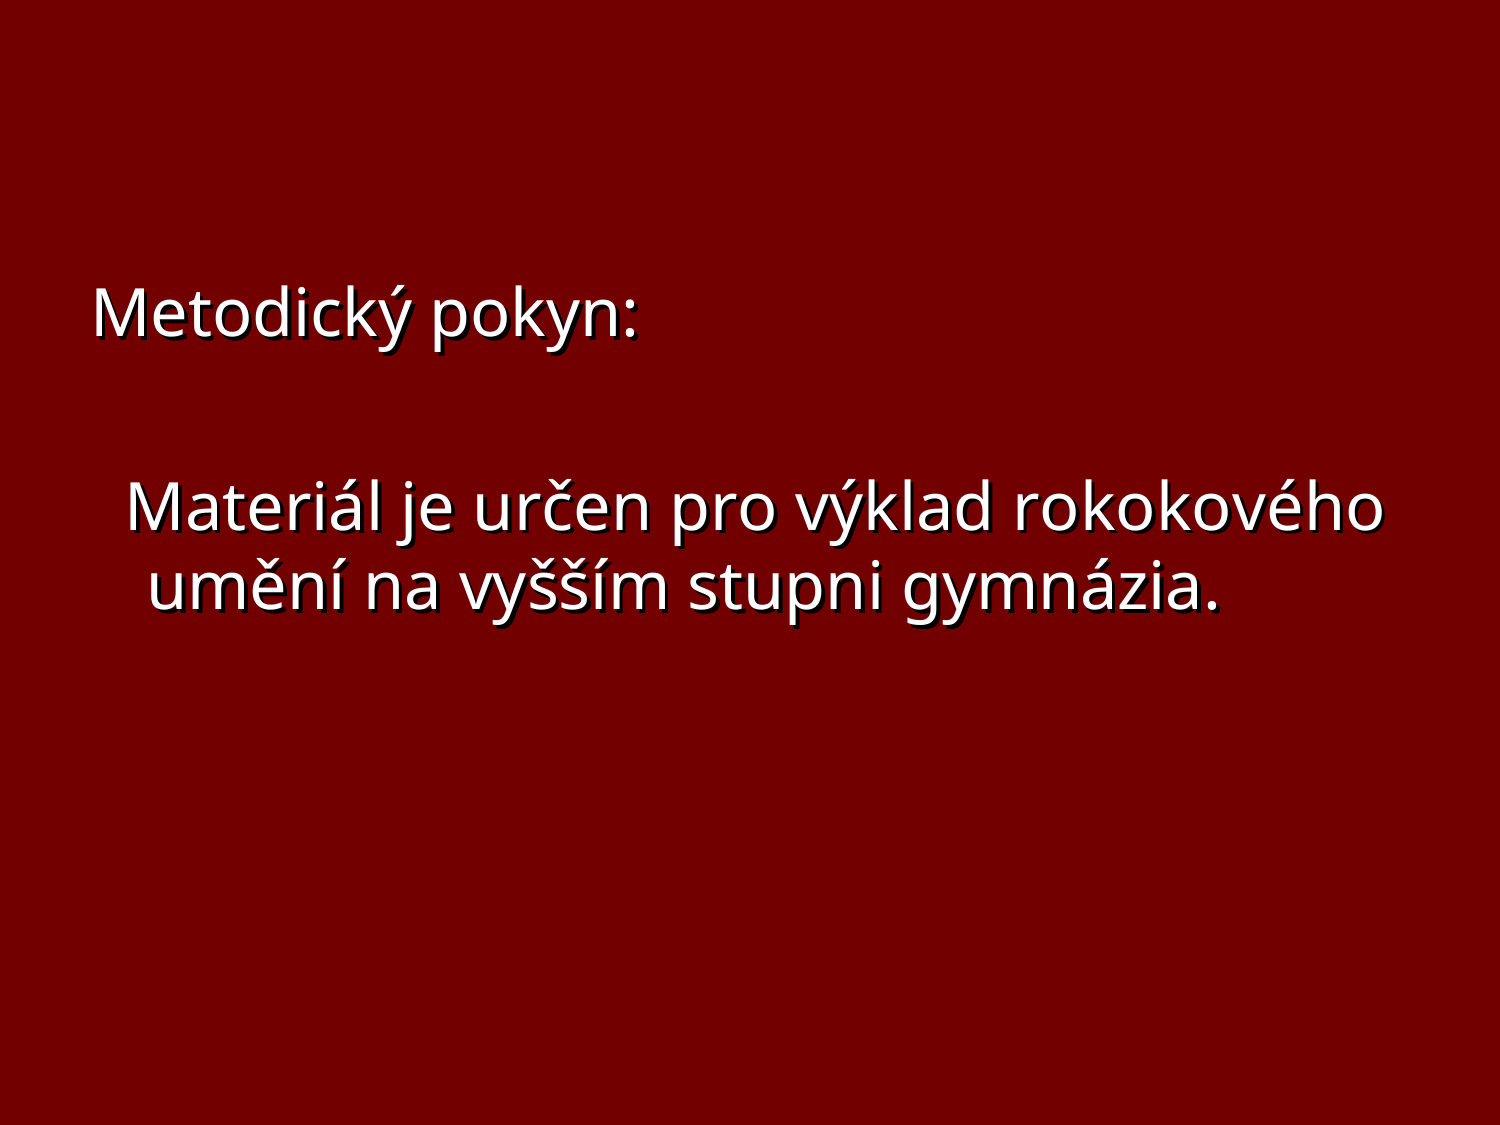

# Metodický pokyn:
 Materiál je určen pro výklad rokokového umění na vyšším stupni gymnázia.